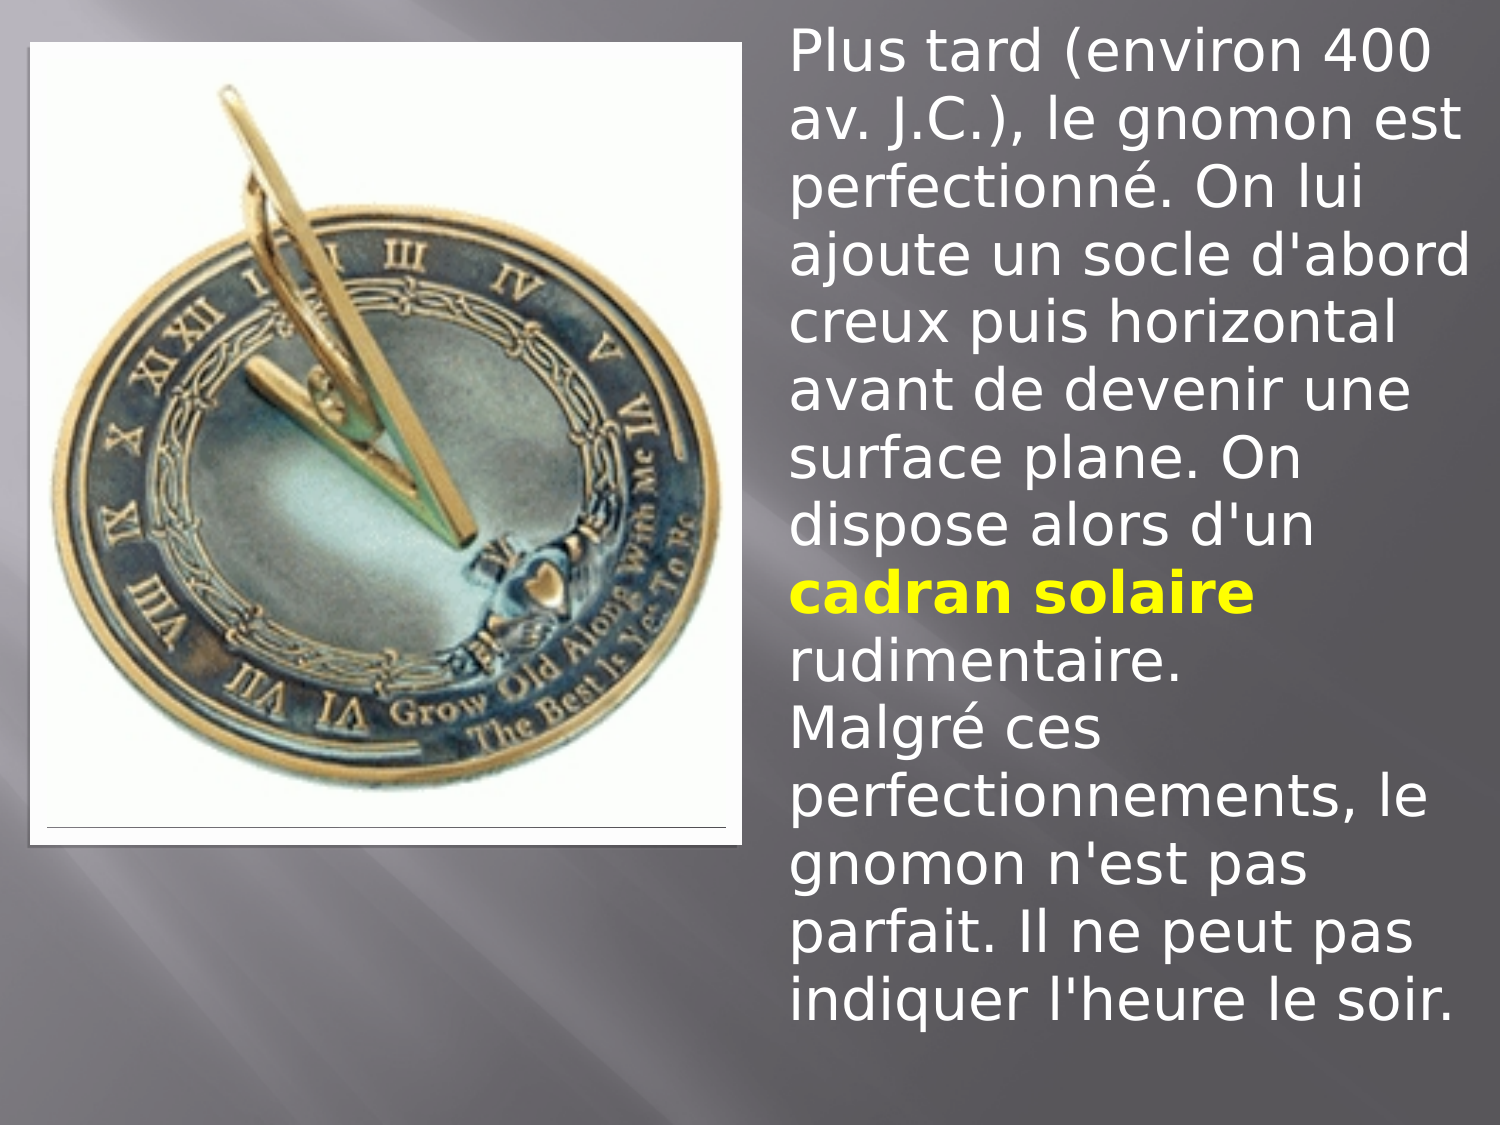

Plus tard (environ 400 av. J.C.), le gnomon est perfectionné. On lui ajoute un socle d'abord creux puis horizontal avant de devenir une surface plane. On dispose alors d'un cadran solaire rudimentaire.
Malgré ces perfectionnements, le gnomon n'est pas parfait. Il ne peut pas indiquer l'heure le soir.